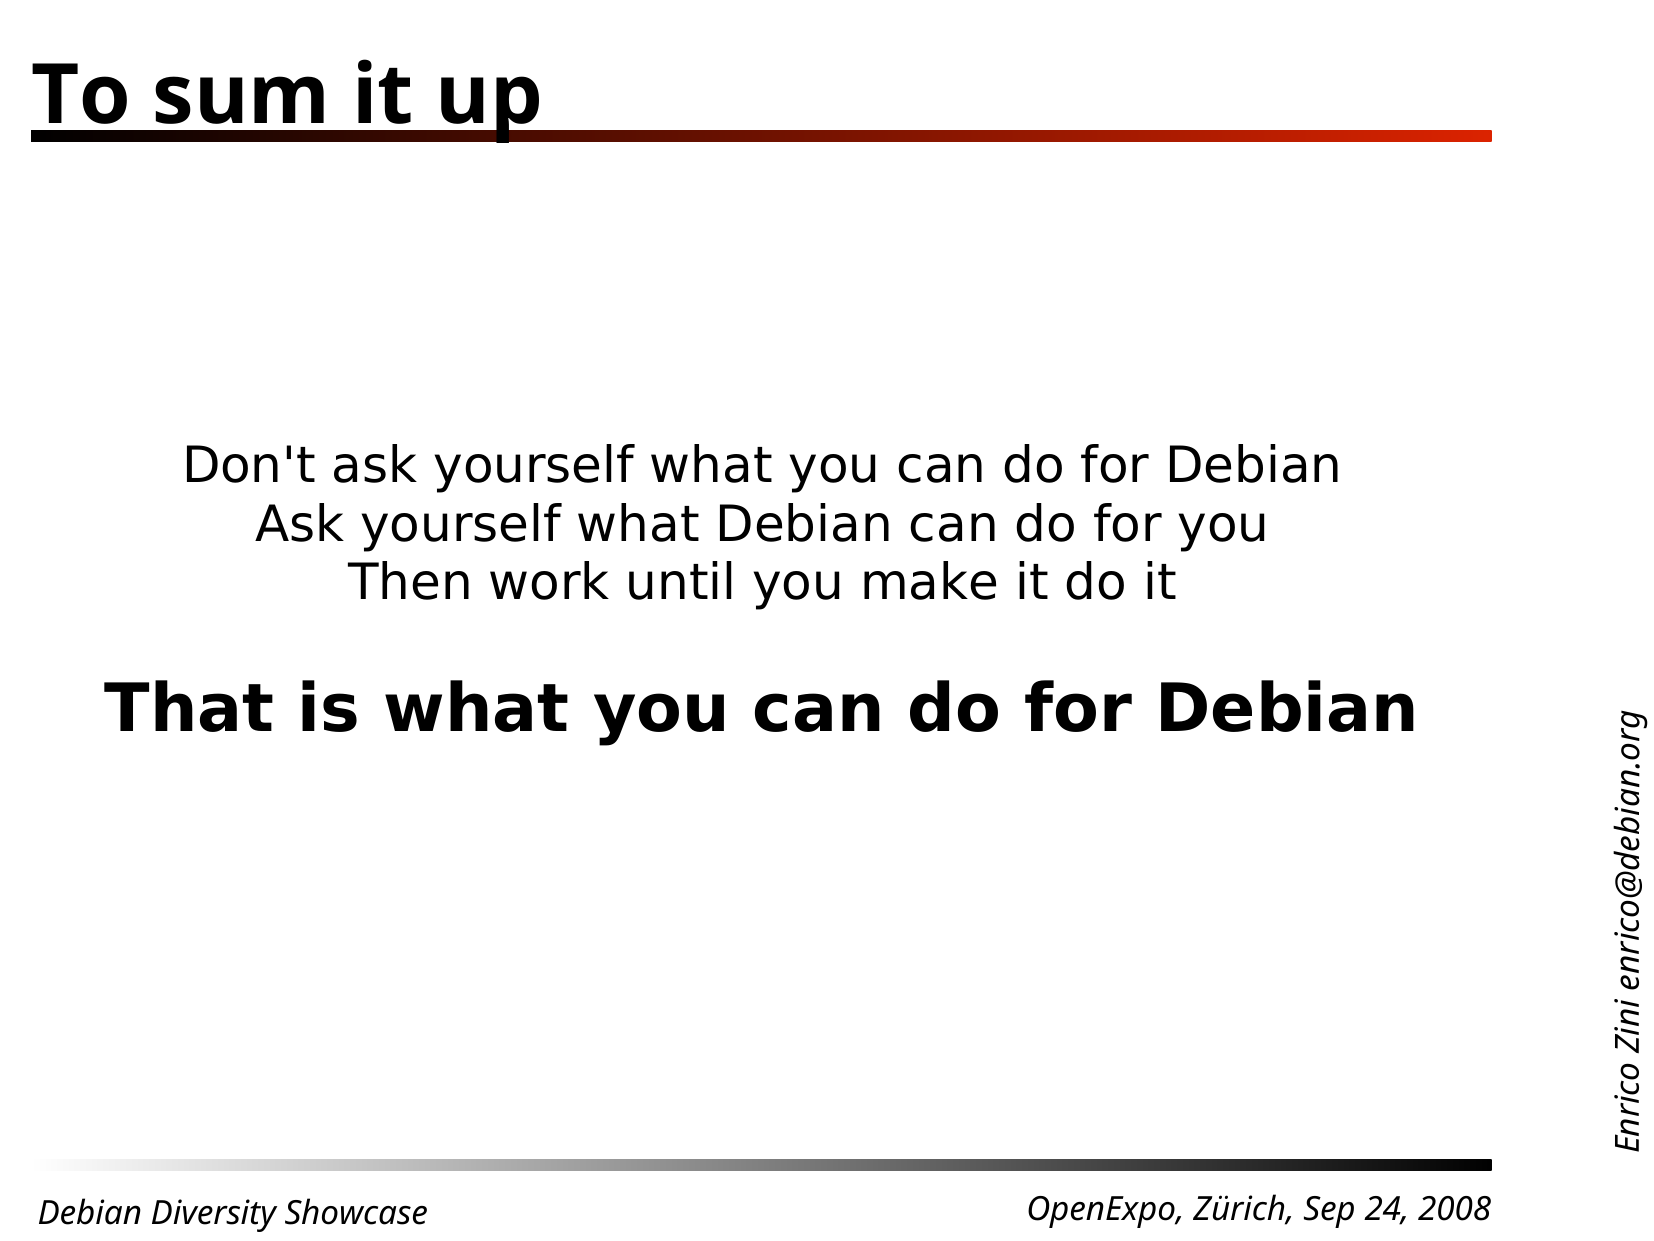

To sum it up
Don't ask yourself what you can do for Debian
Ask yourself what Debian can do for you
Then work until you make it do it
That is what you can do for Debian